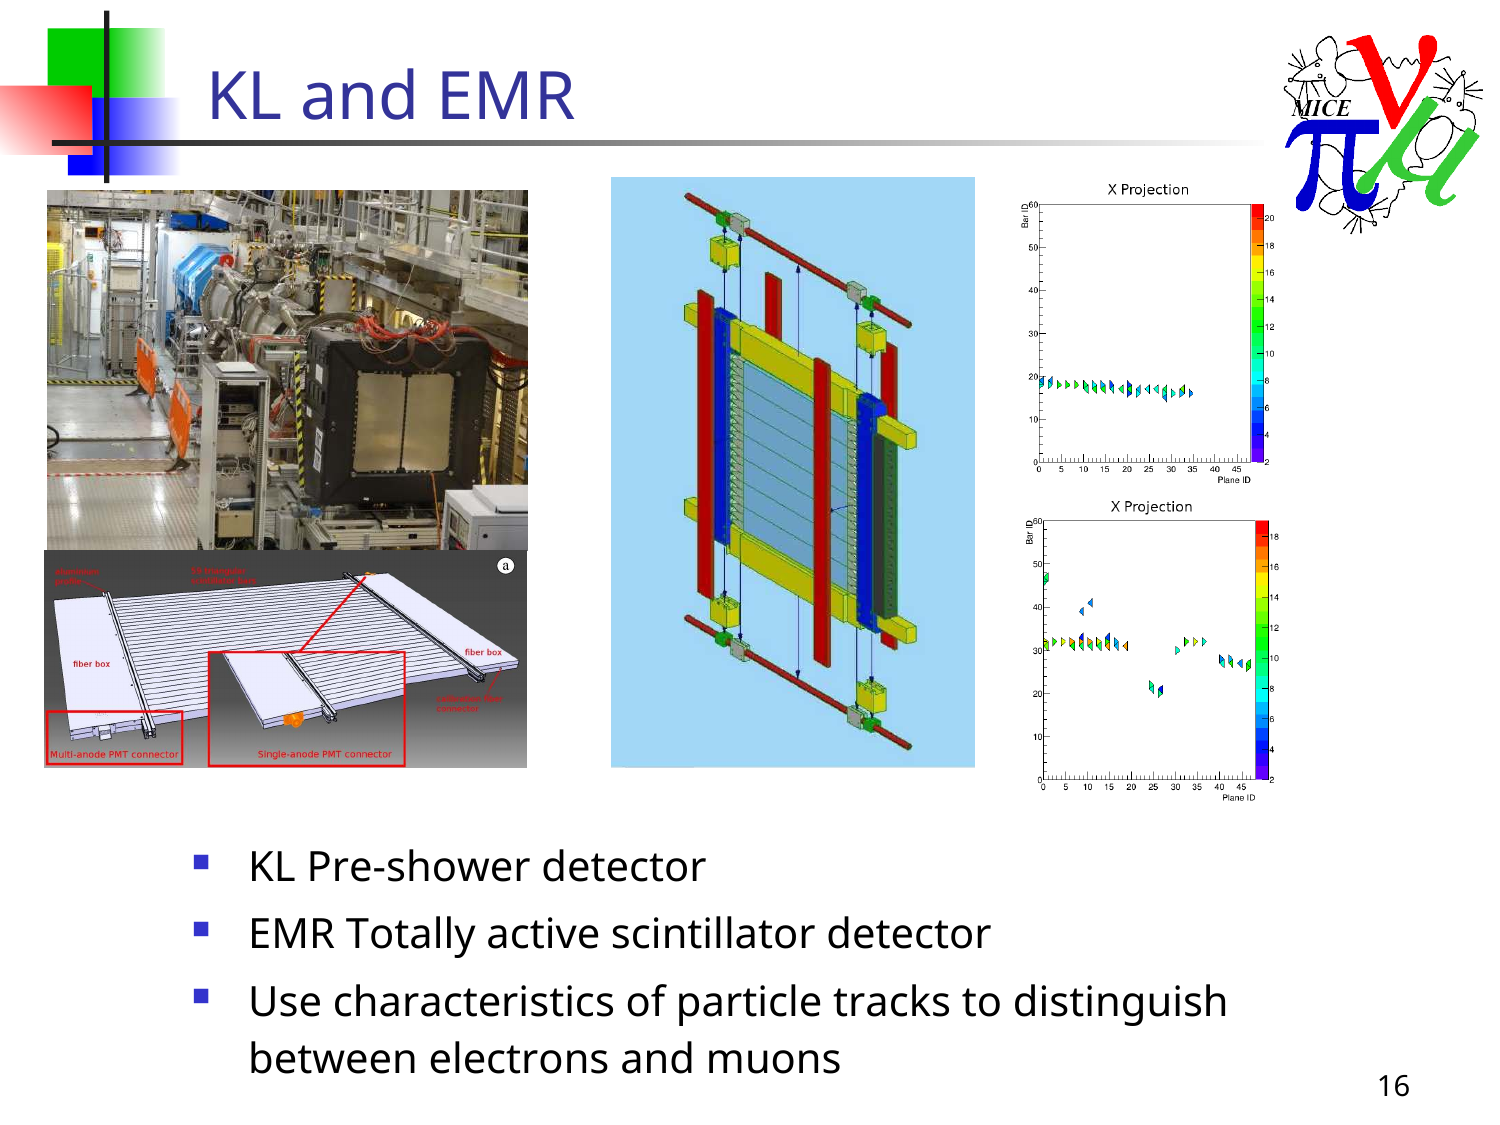

# KL and EMR
KL Pre-shower detector
EMR Totally active scintillator detector
Use characteristics of particle tracks to distinguish between electrons and muons
16